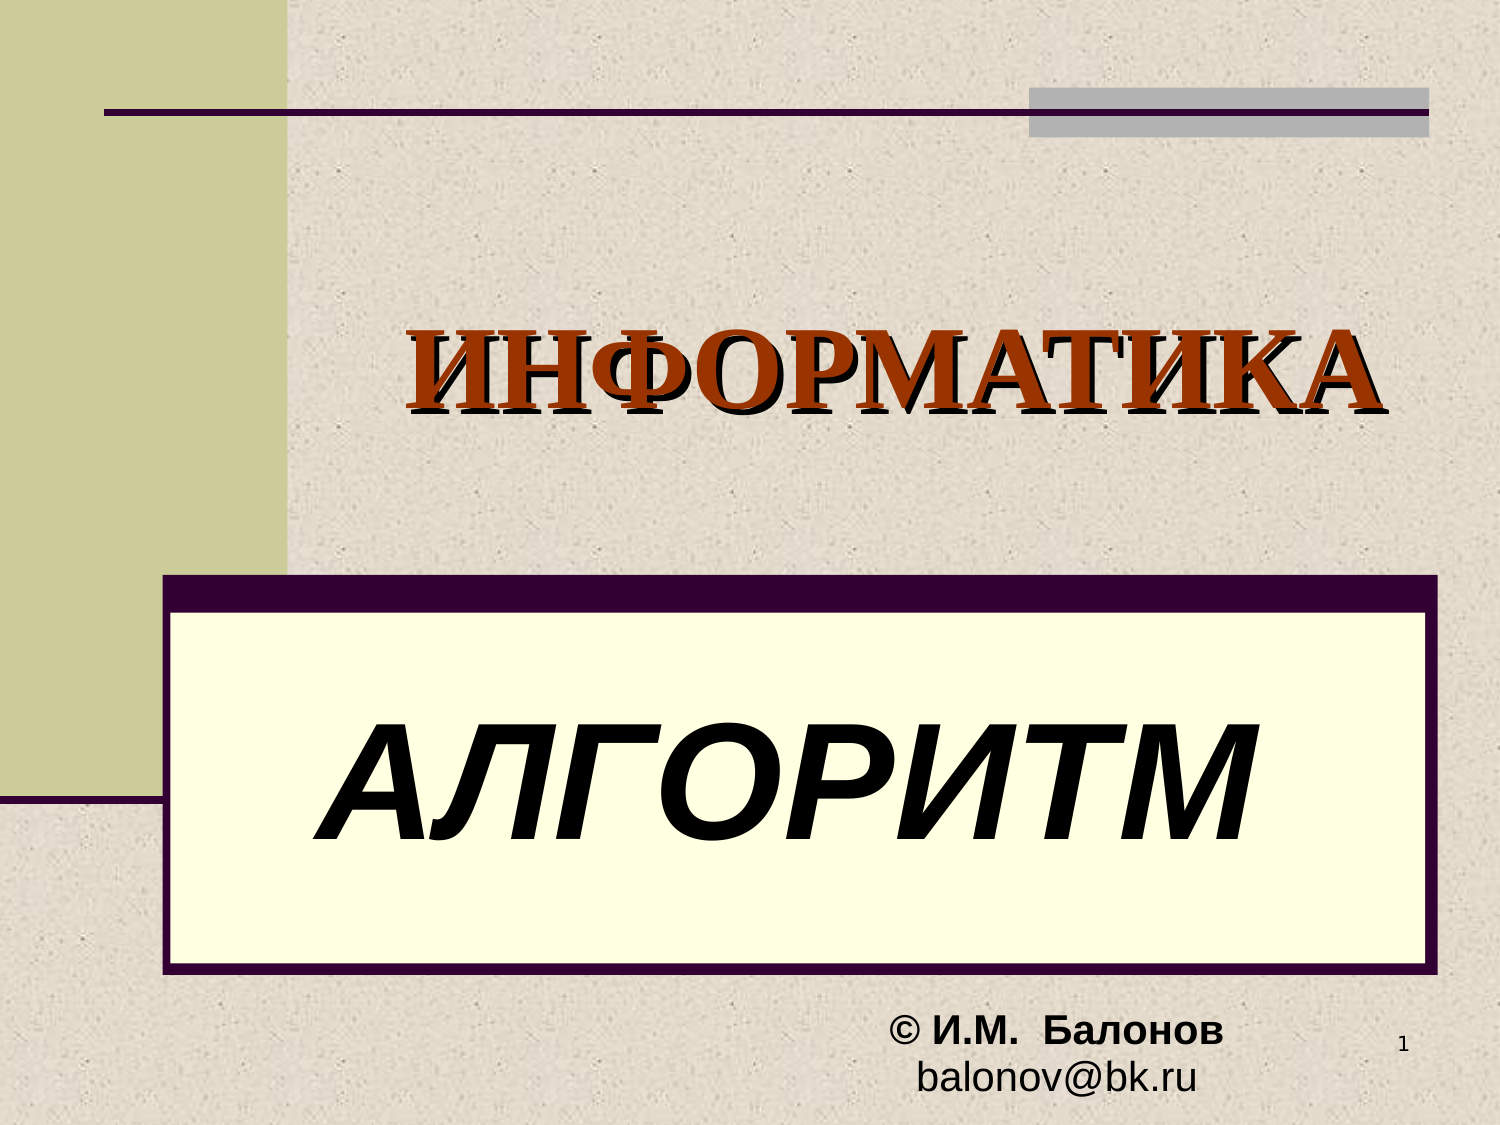

# ИНФОРМАТИКА
АЛГОРИТМ
© И.М. Балонов balonov@bk.ru
1